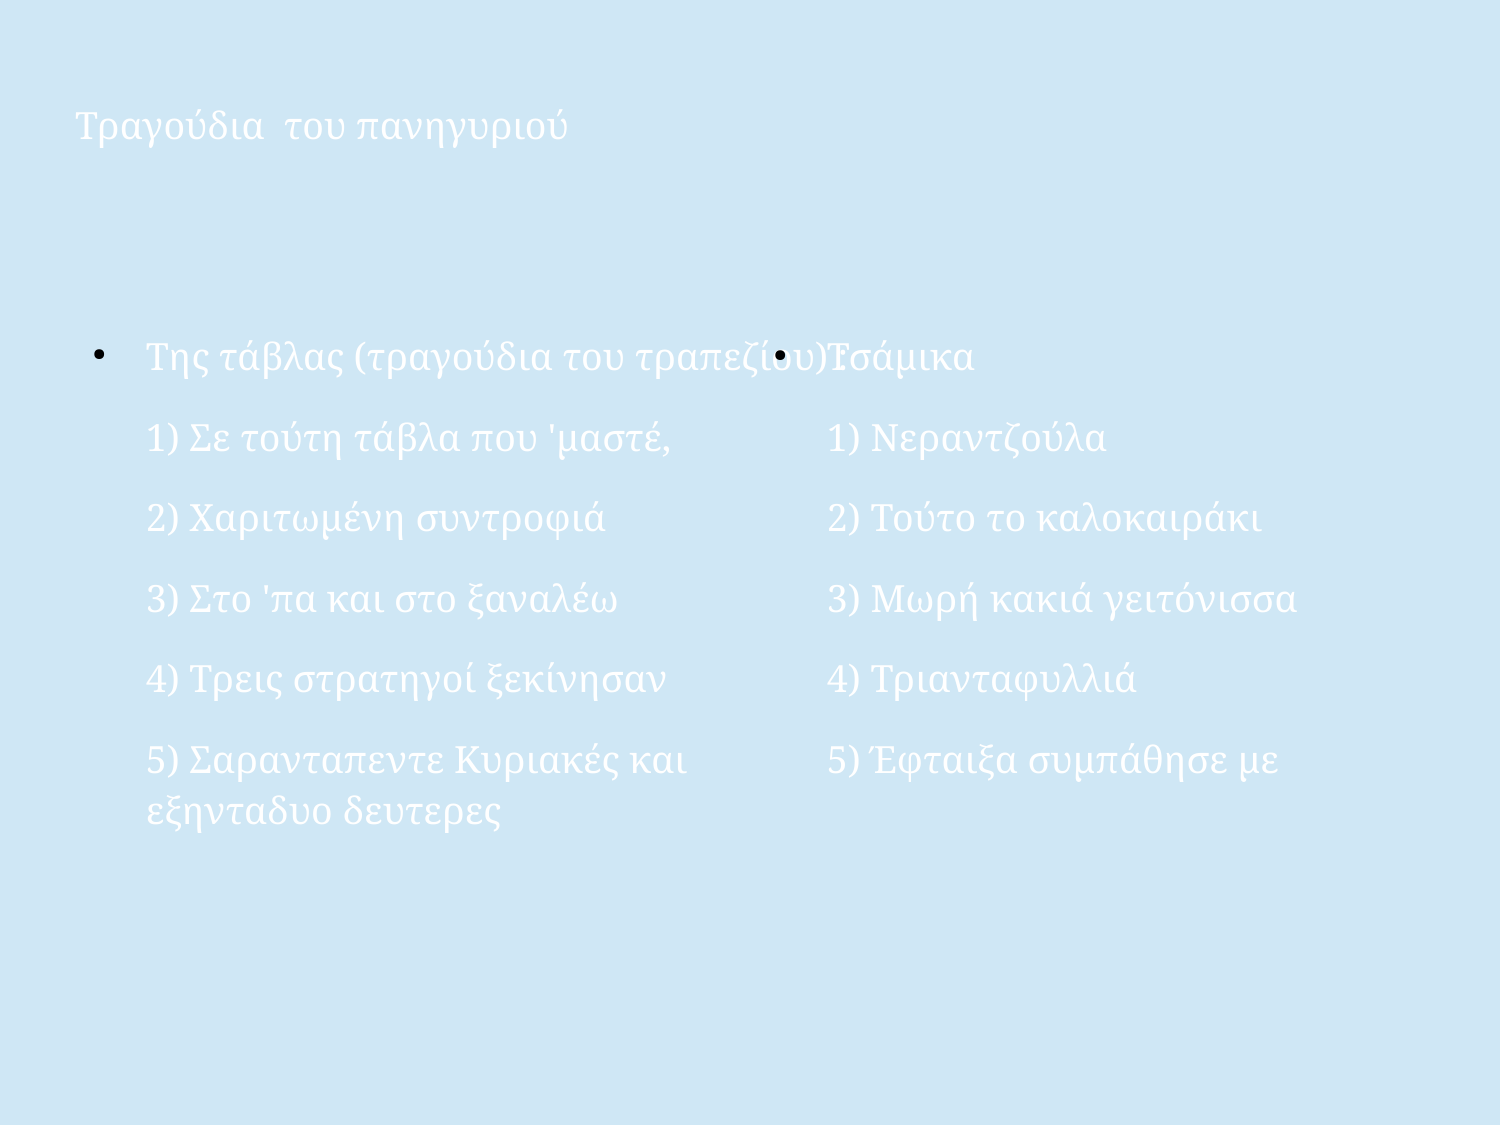

# Τραγούδια του πανηγυριού
Της τάβλας (τραγούδια του τραπεζίου) :
1) Σε τούτη τάβλα που 'μαστέ,
2) Χαριτωμένη συντροφιά
3) Στο 'πα και στο ξαναλέω
4) Τρεις στρατηγοί ξεκίνησαν
5) Σαρανταπεντε Κυριακές και εξηνταδυο δευτερες
Τσάμικα
1) Νεραντζούλα
2) Τούτο το καλοκαιράκι
3) Μωρή κακιά γειτόνισσα
4) Τριανταφυλλιά
5) Έφταιξα συμπάθησε με